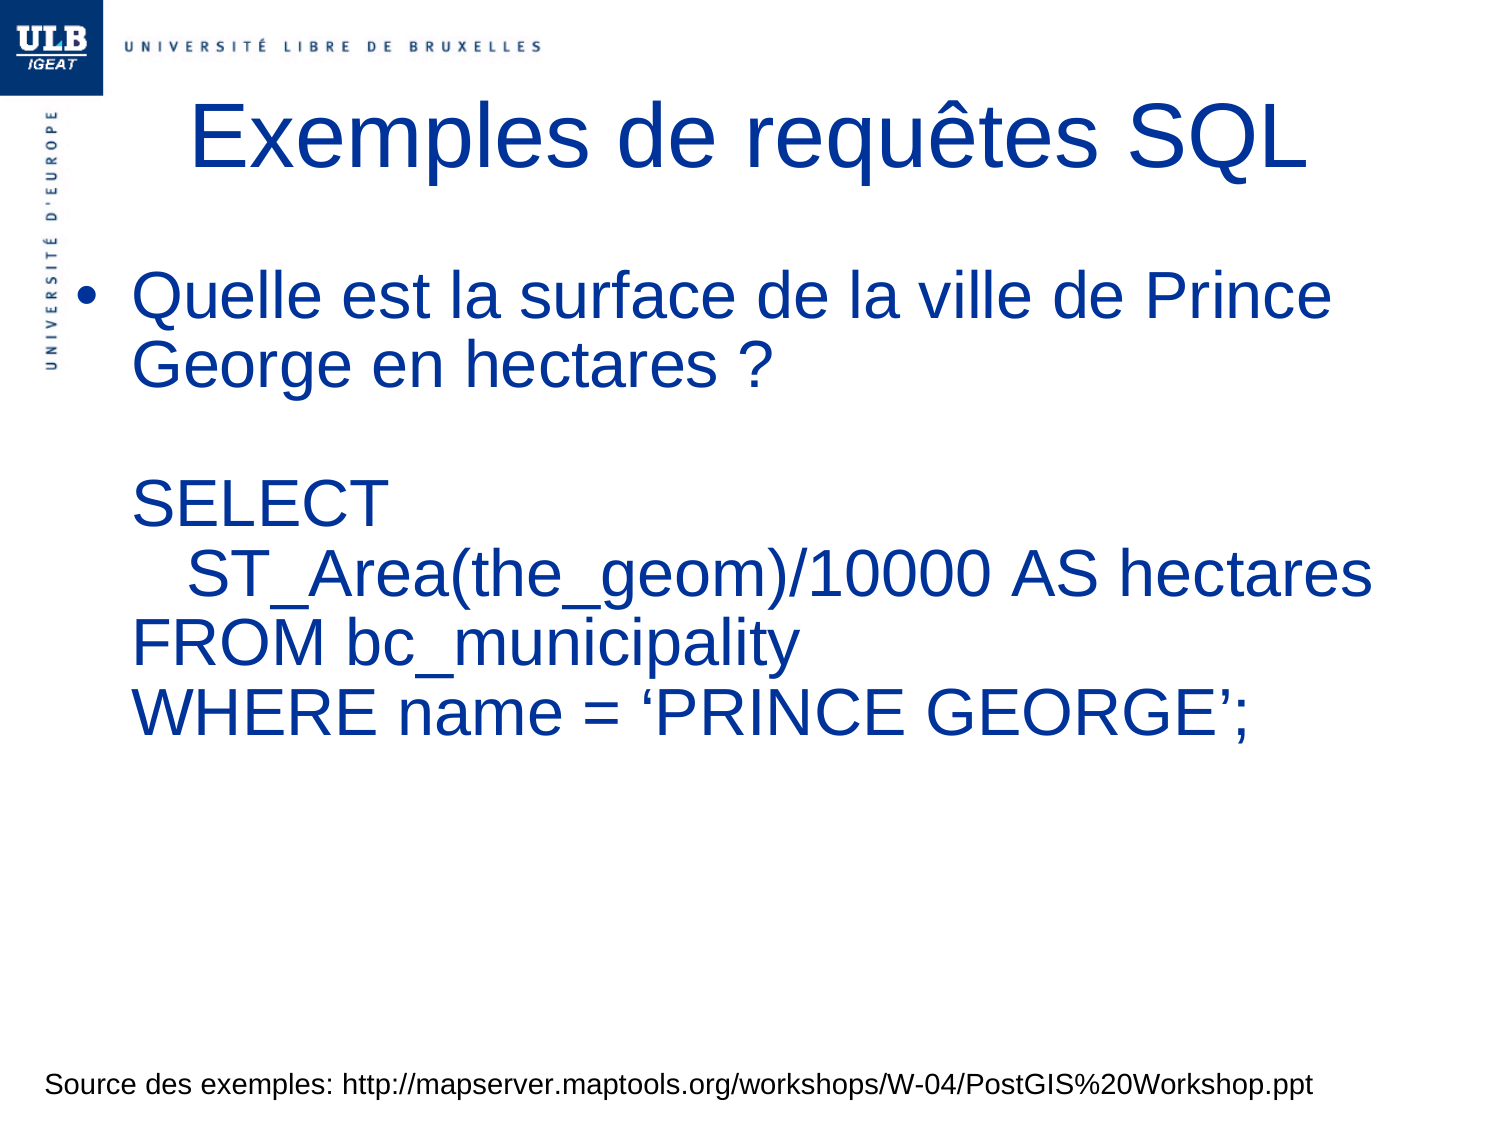

# Exemples de requêtes SQL
Quelle est la surface de la ville de Prince George en hectares ?
SELECT
 ST_Area(the_geom)/10000 AS hectares
FROM bc_municipality
WHERE name = ‘PRINCE GEORGE’;
Source des exemples: http://mapserver.maptools.org/workshops/W-04/PostGIS%20Workshop.ppt